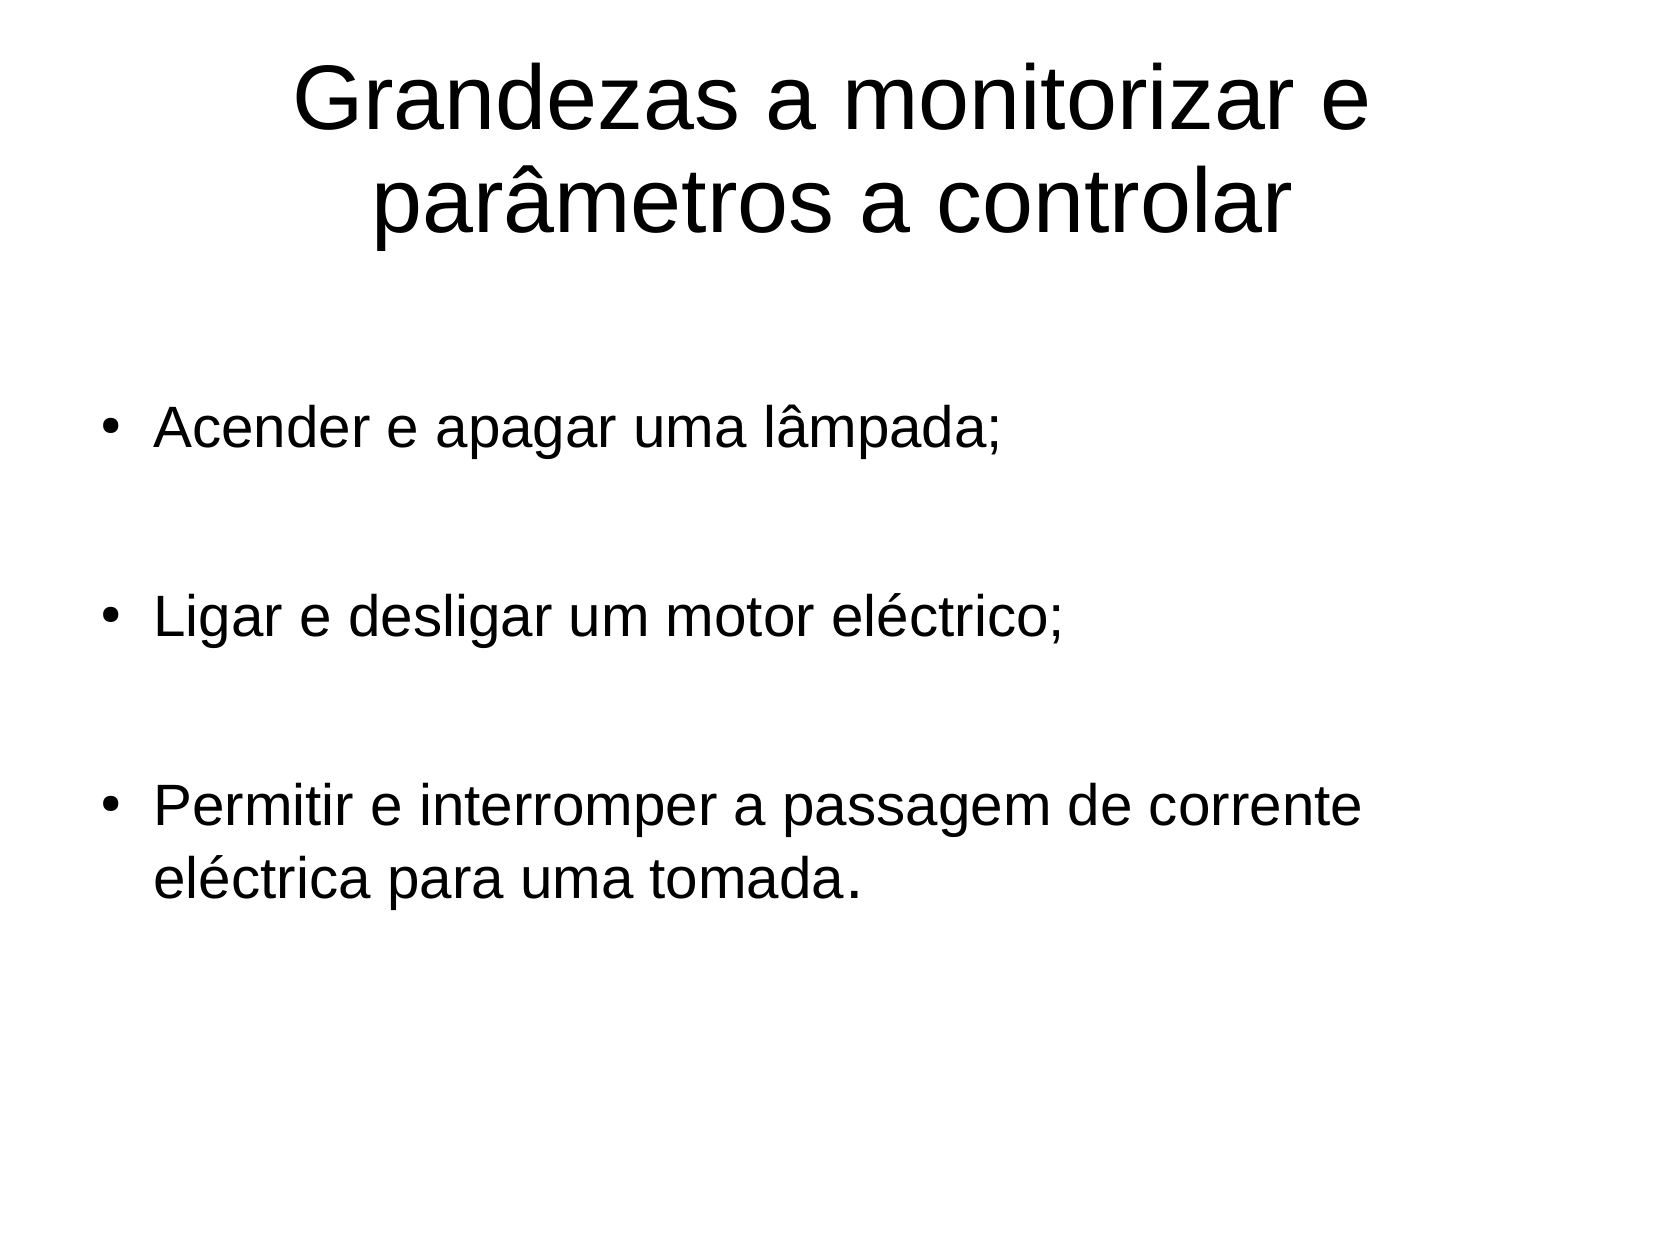

# Grandezas a monitorizar e parâmetros a controlar
Acender e apagar uma lâmpada;
Ligar e desligar um motor eléctrico;
Permitir e interromper a passagem de corrente eléctrica para uma tomada.